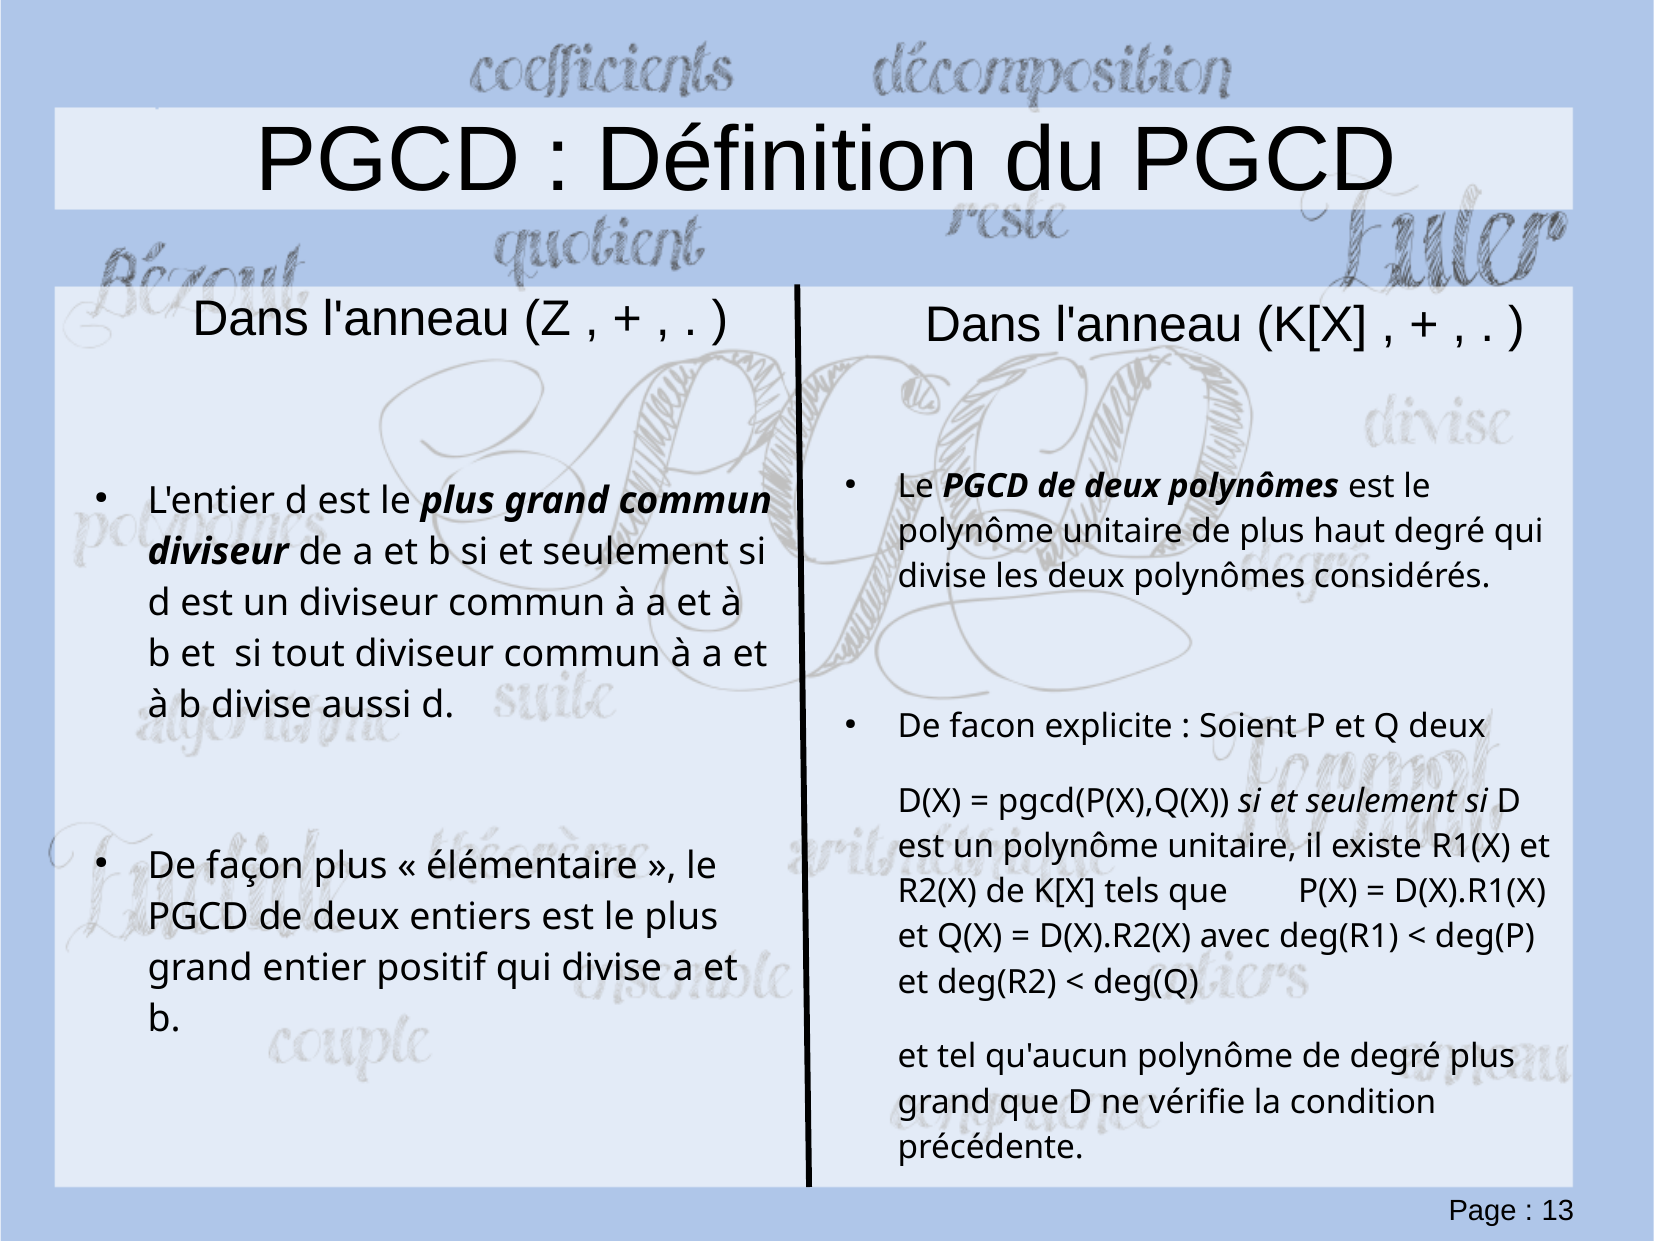

# PGCD : Définition du PGCD
Dans l'anneau (Z , + , . )
L'entier d est le plus grand commun diviseur de a et b si et seulement si d est un diviseur commun à a et à b et si tout diviseur commun à a et à b divise aussi d.
De façon plus « élémentaire », le PGCD de deux entiers est le plus grand entier positif qui divise a et b.
Dans l'anneau (K[X] , + , . )
Le PGCD de deux polynômes est le polynôme unitaire de plus haut degré qui divise les deux polynômes considérés.
De facon explicite : Soient P et Q deux
D(X) = pgcd(P(X),Q(X)) si et seulement si D est un polynôme unitaire, il existe R1(X) et R2(X) de K[X] tels que P(X) = D(X).R1(X) et Q(X) = D(X).R2(X) avec deg(R1) < deg(P) et deg(R2) < deg(Q)
et tel qu'aucun polynôme de degré plus grand que D ne vérifie la condition précédente.